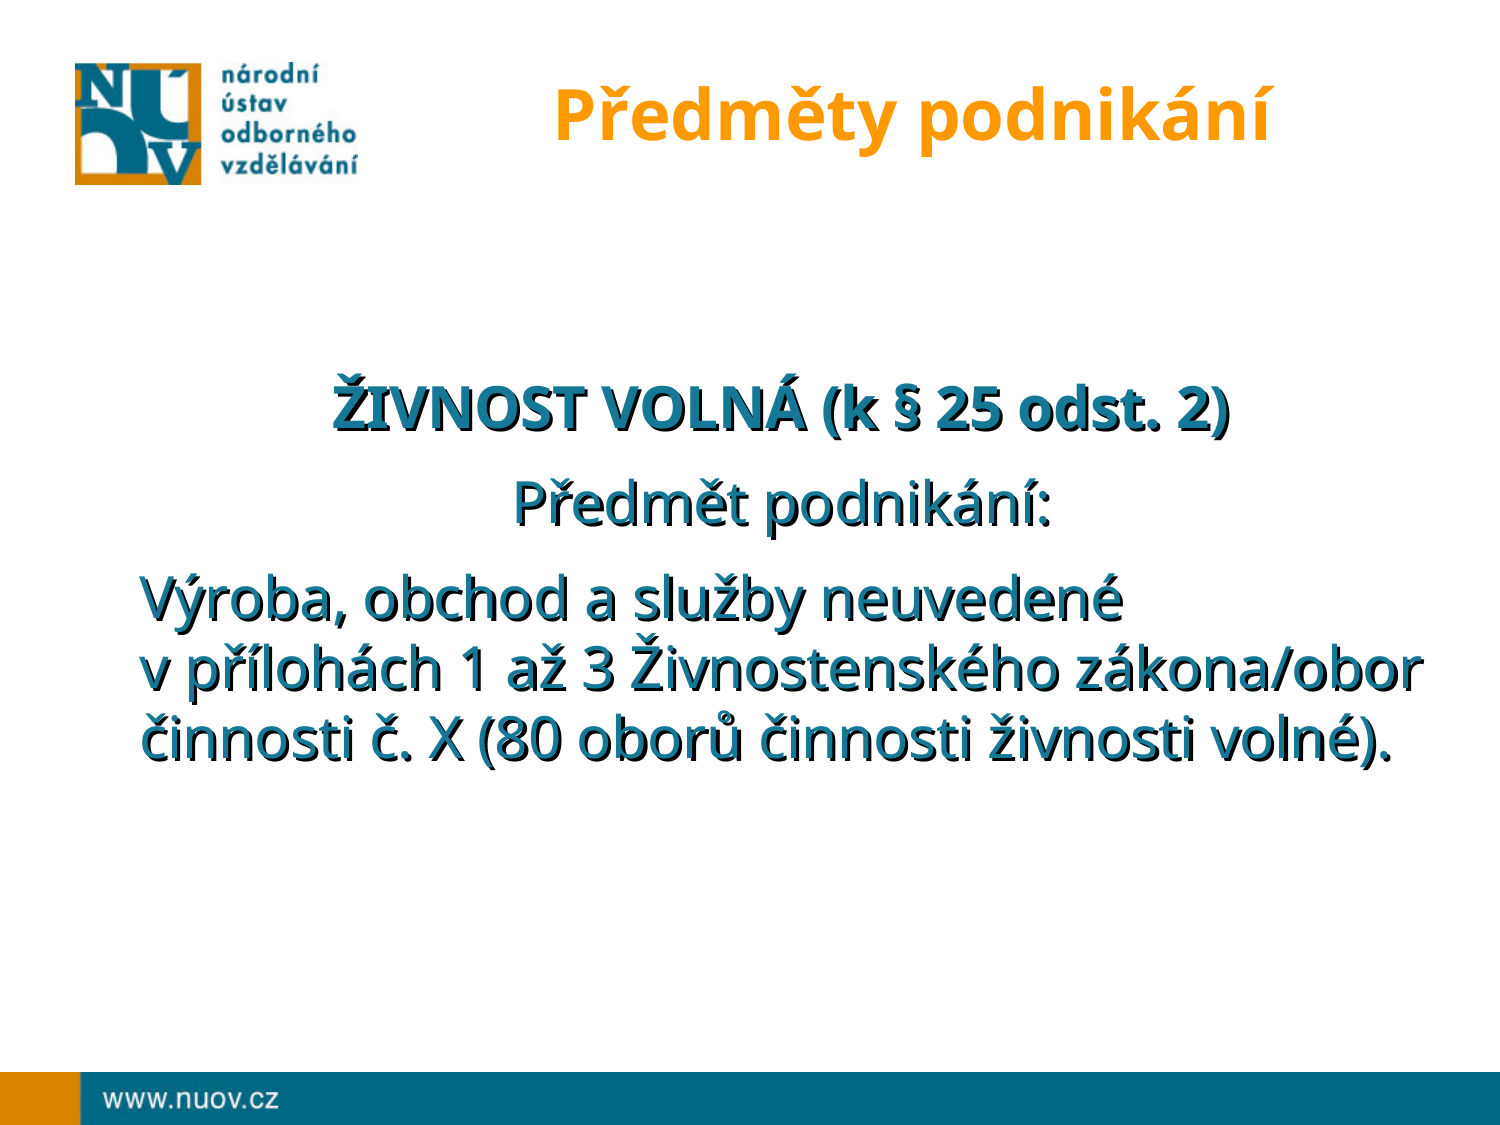

# Předměty podnikání
ŽIVNOST VOLNÁ (k § 25 odst. 2)
Předmět podnikání:
Výroba, obchod a služby neuvedené
v přílohách 1 až 3 Živnostenského zákona/obor činnosti č. X (80 oborů činnosti živnosti volné).